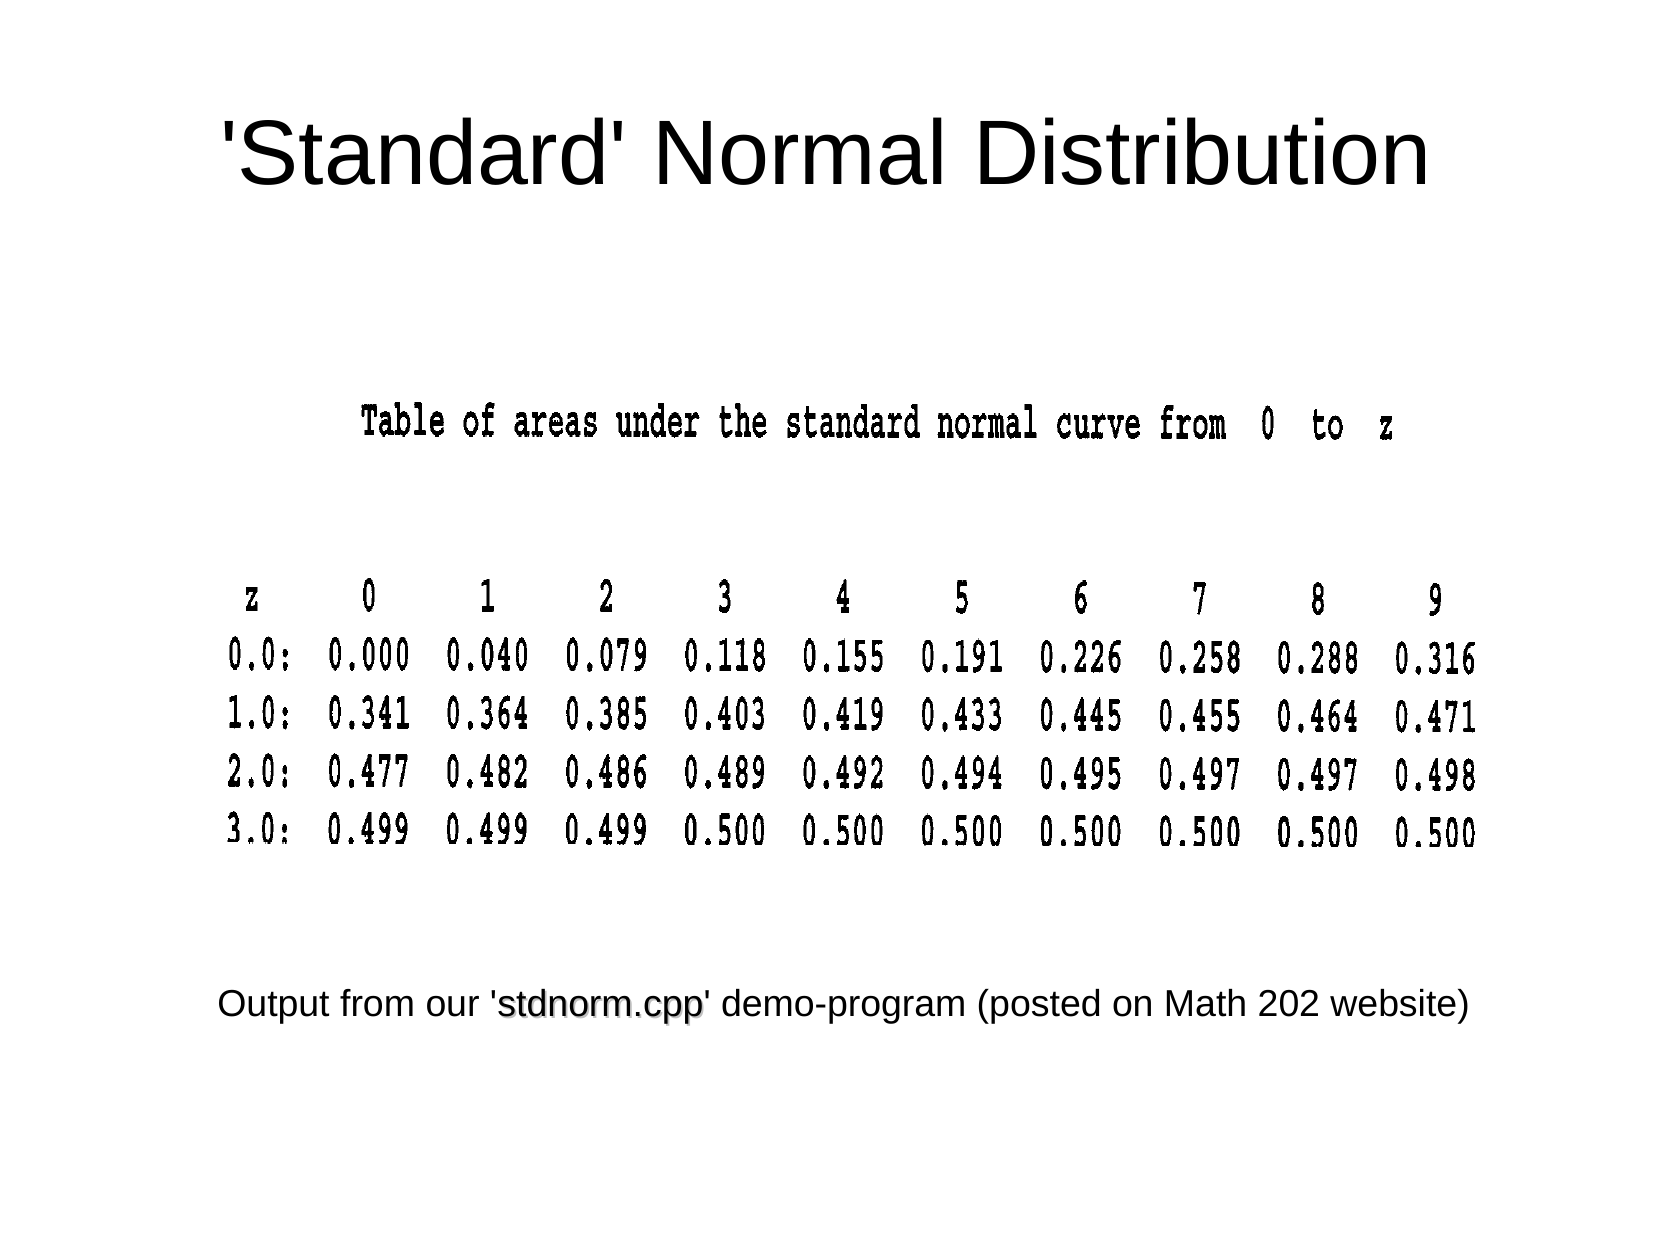

# 'Standard' Normal Distribution
Output from our 'stdnorm.cpp' demo-program (posted on Math 202 website)